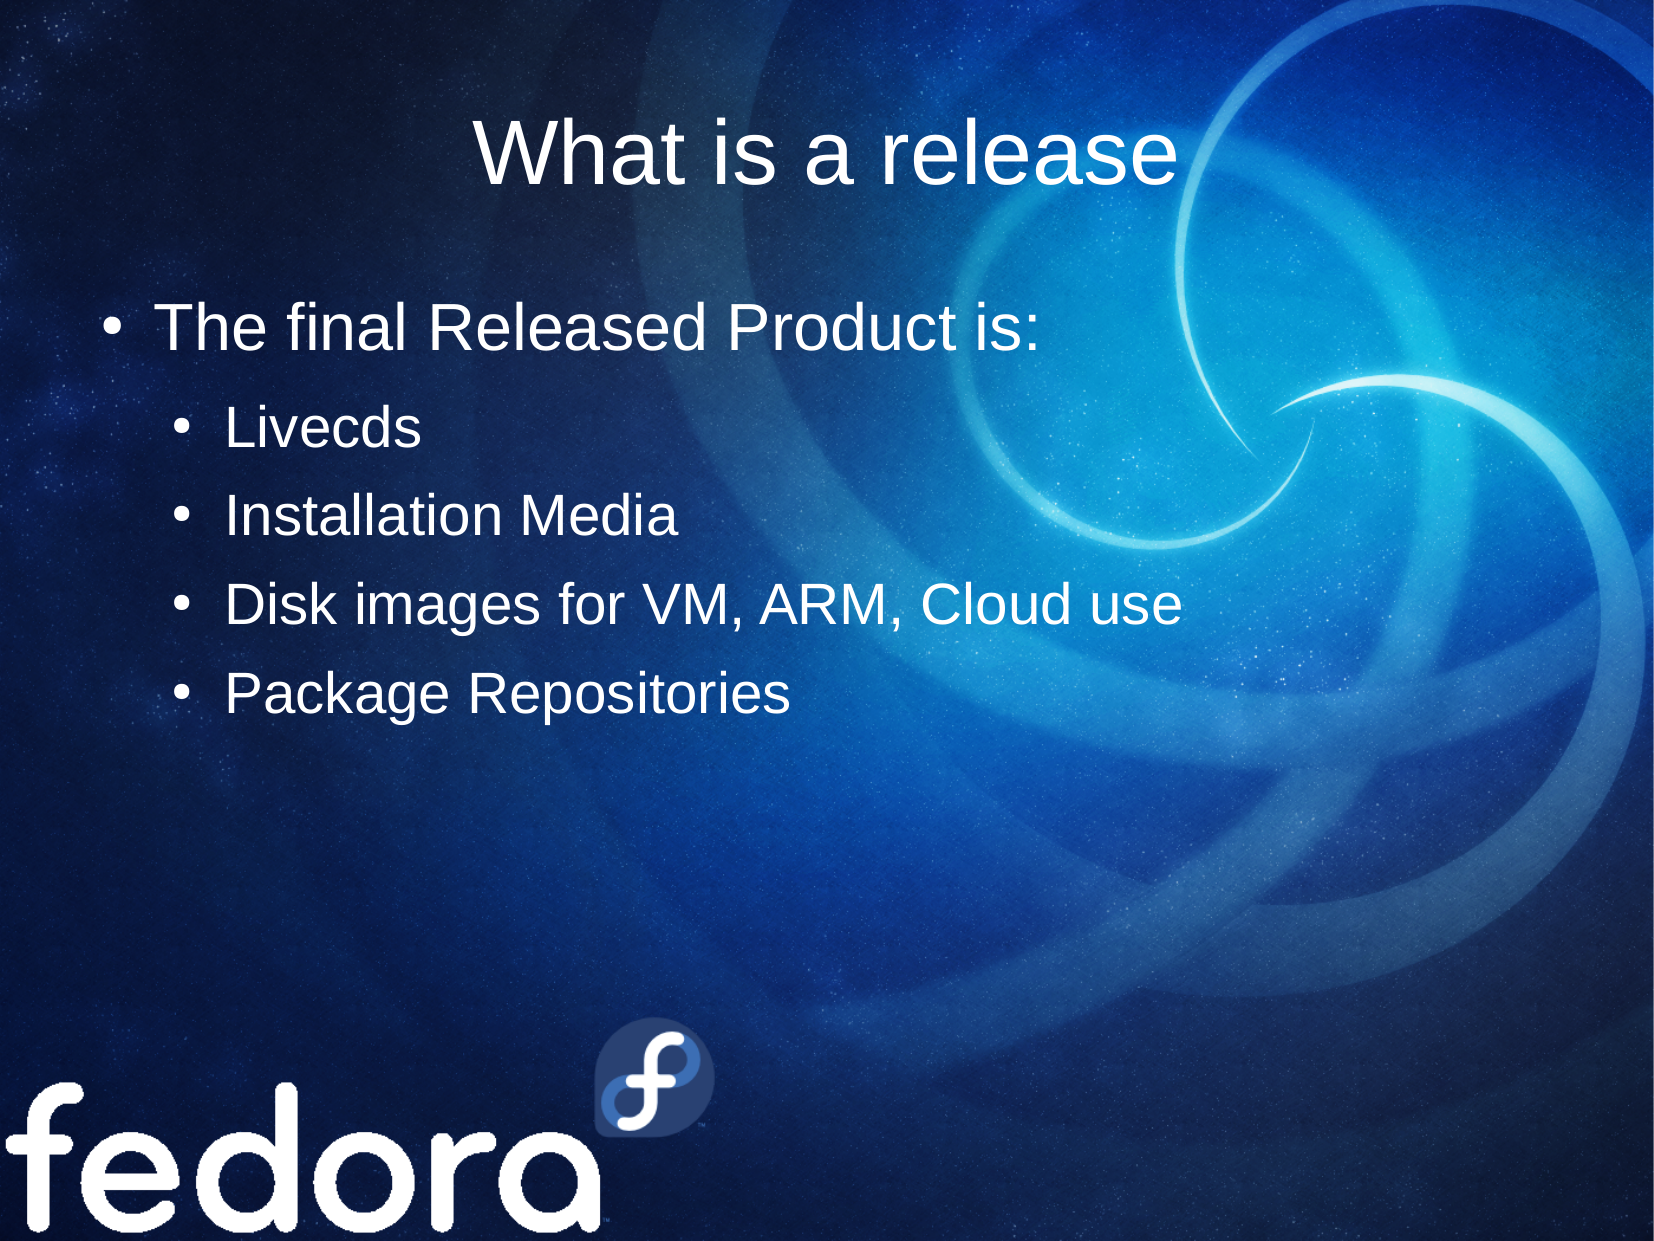

# What is a release
The final Released Product is:
Livecds
Installation Media
Disk images for VM, ARM, Cloud use
Package Repositories